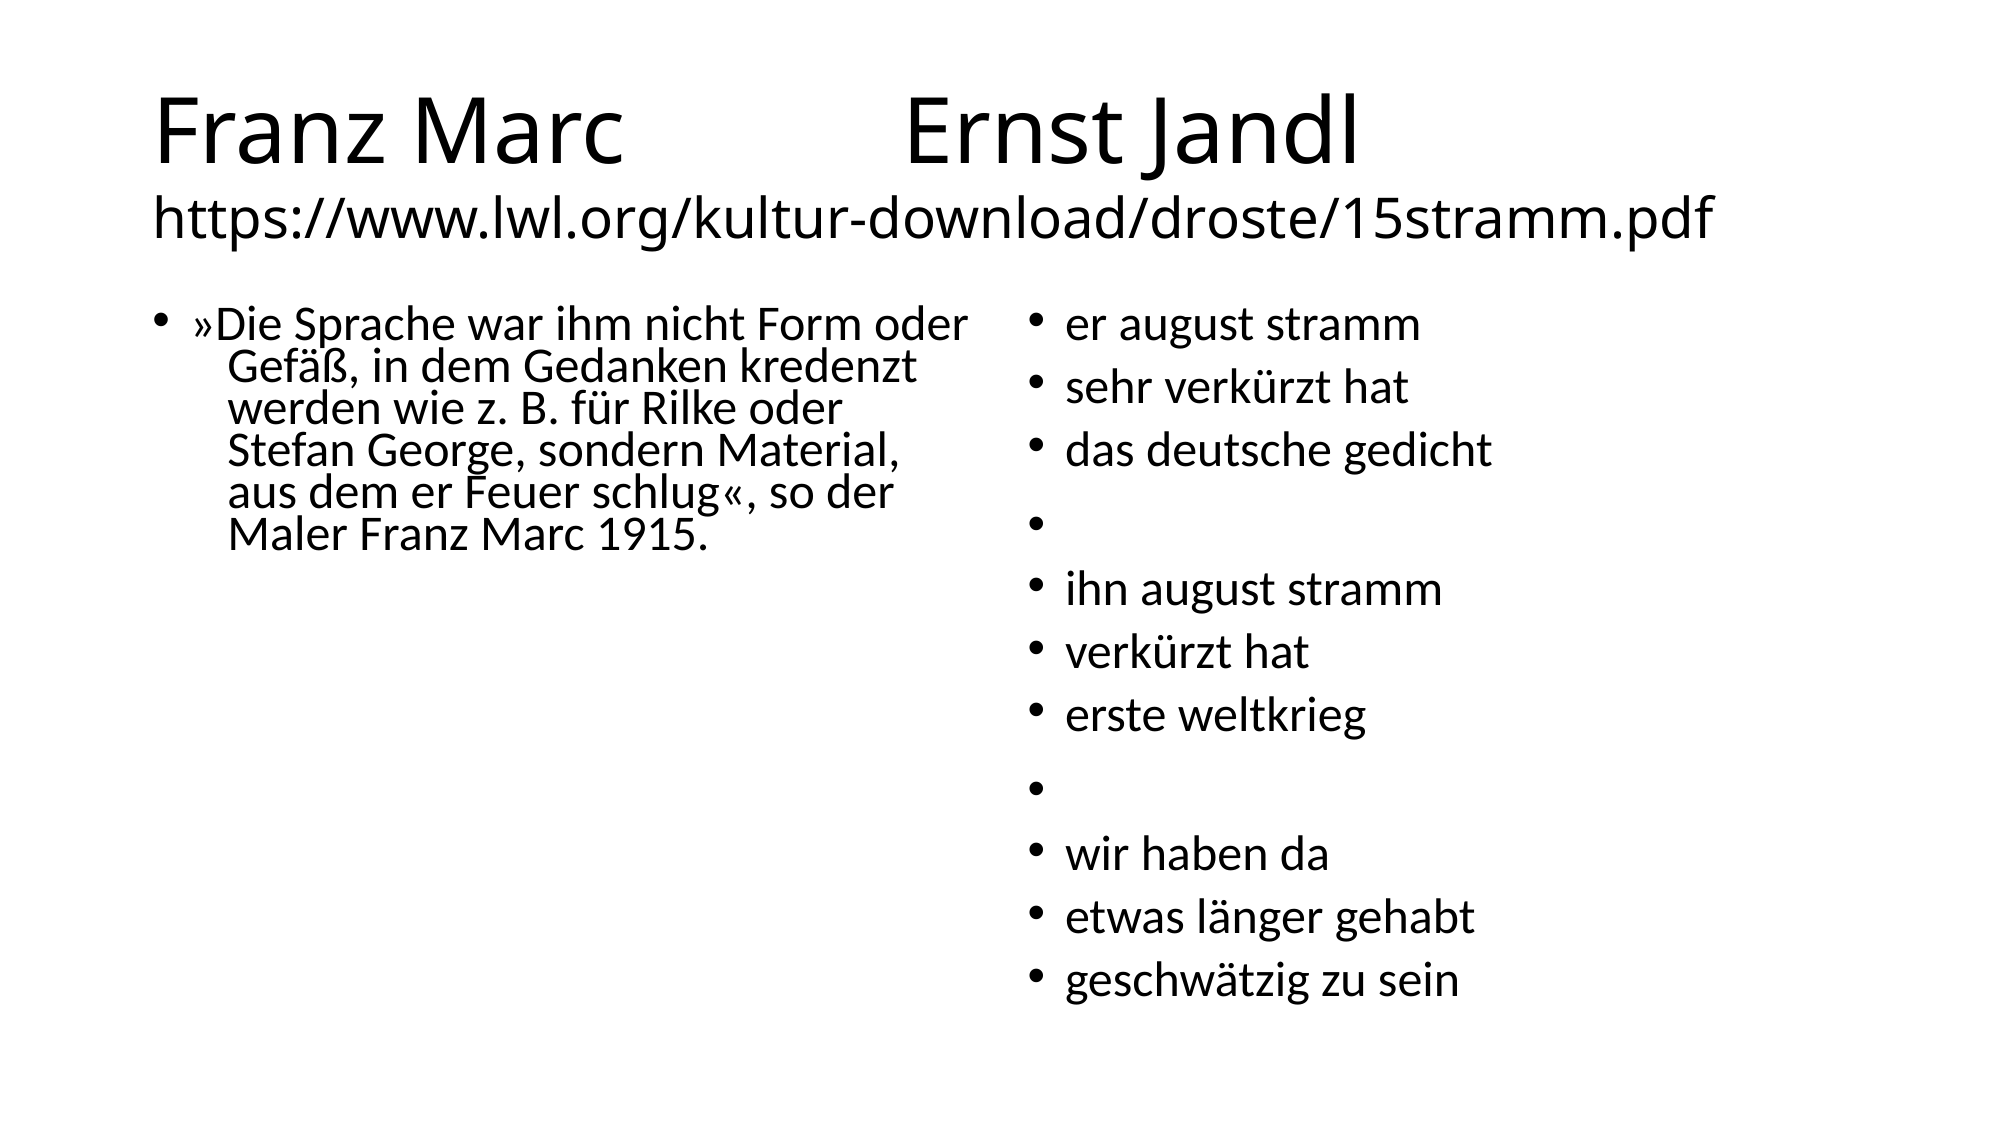

# Franz Marc 				Ernst Jandl https://www.lwl.org/kultur-download/droste/15stramm.pdf
»Die Sprache war ihm nicht Form oder Gefäß, in dem Gedanken kredenzt werden wie z. B. für Rilke oder Stefan George, sondern Material, aus dem er Feuer schlug«, so der Maler Franz Marc 1915.
er august stramm
sehr verkürzt hat
das deutsche gedicht
ihn august stramm
verkürzt hat
erste weltkrieg
wir haben da
etwas länger gehabt
geschwätzig zu sein